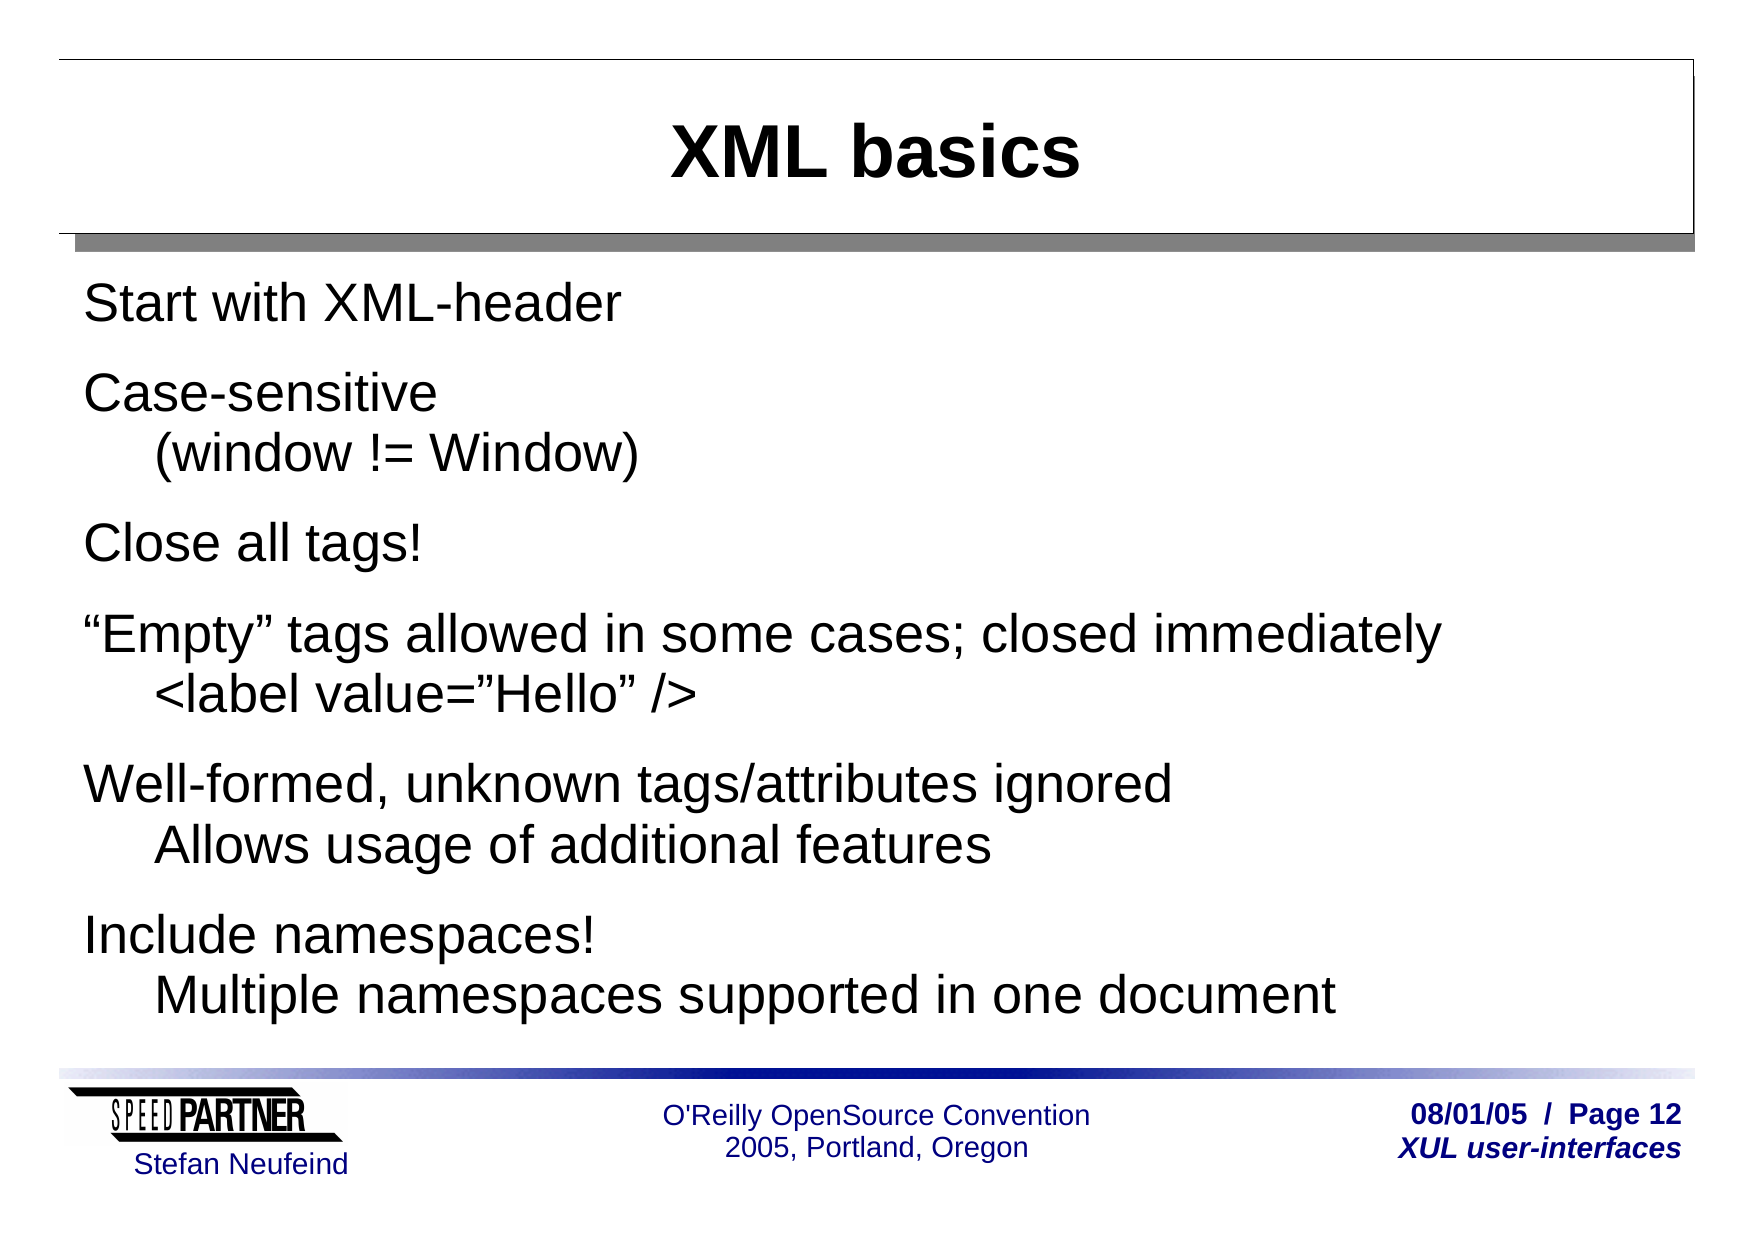

# XML basics
Start with XML-header
Case-sensitive
(window != Window)
Close all tags!
“Empty” tags allowed in some cases; closed immediately
<label value=”Hello” />
Well-formed, unknown tags/attributes ignored
Allows usage of additional features
Include namespaces!
Multiple namespaces supported in one document